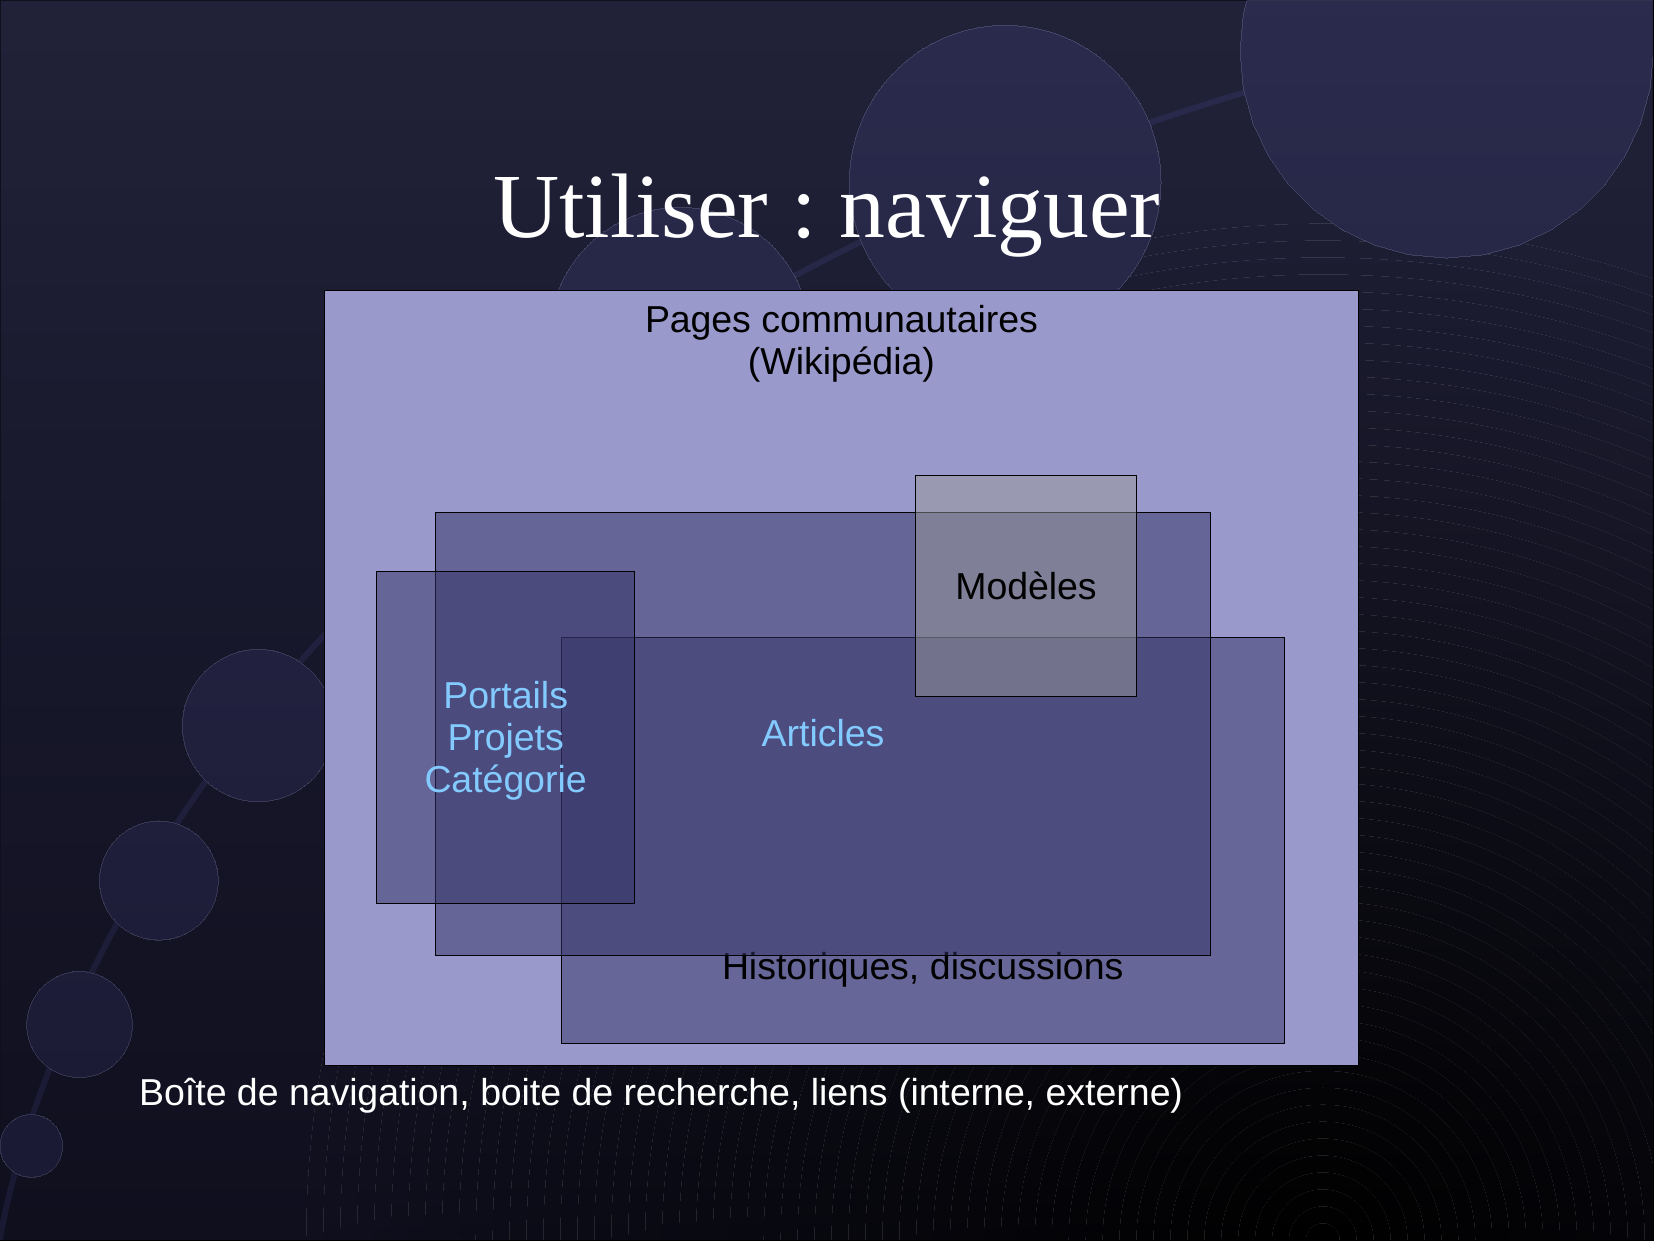

# Utiliser : naviguer
Pages communautaires
(Wikipédia)
Modèles
Articles
Portails
Projets
Catégorie
Historiques, discussions
Boîte de navigation, boite de recherche, liens (interne, externe)